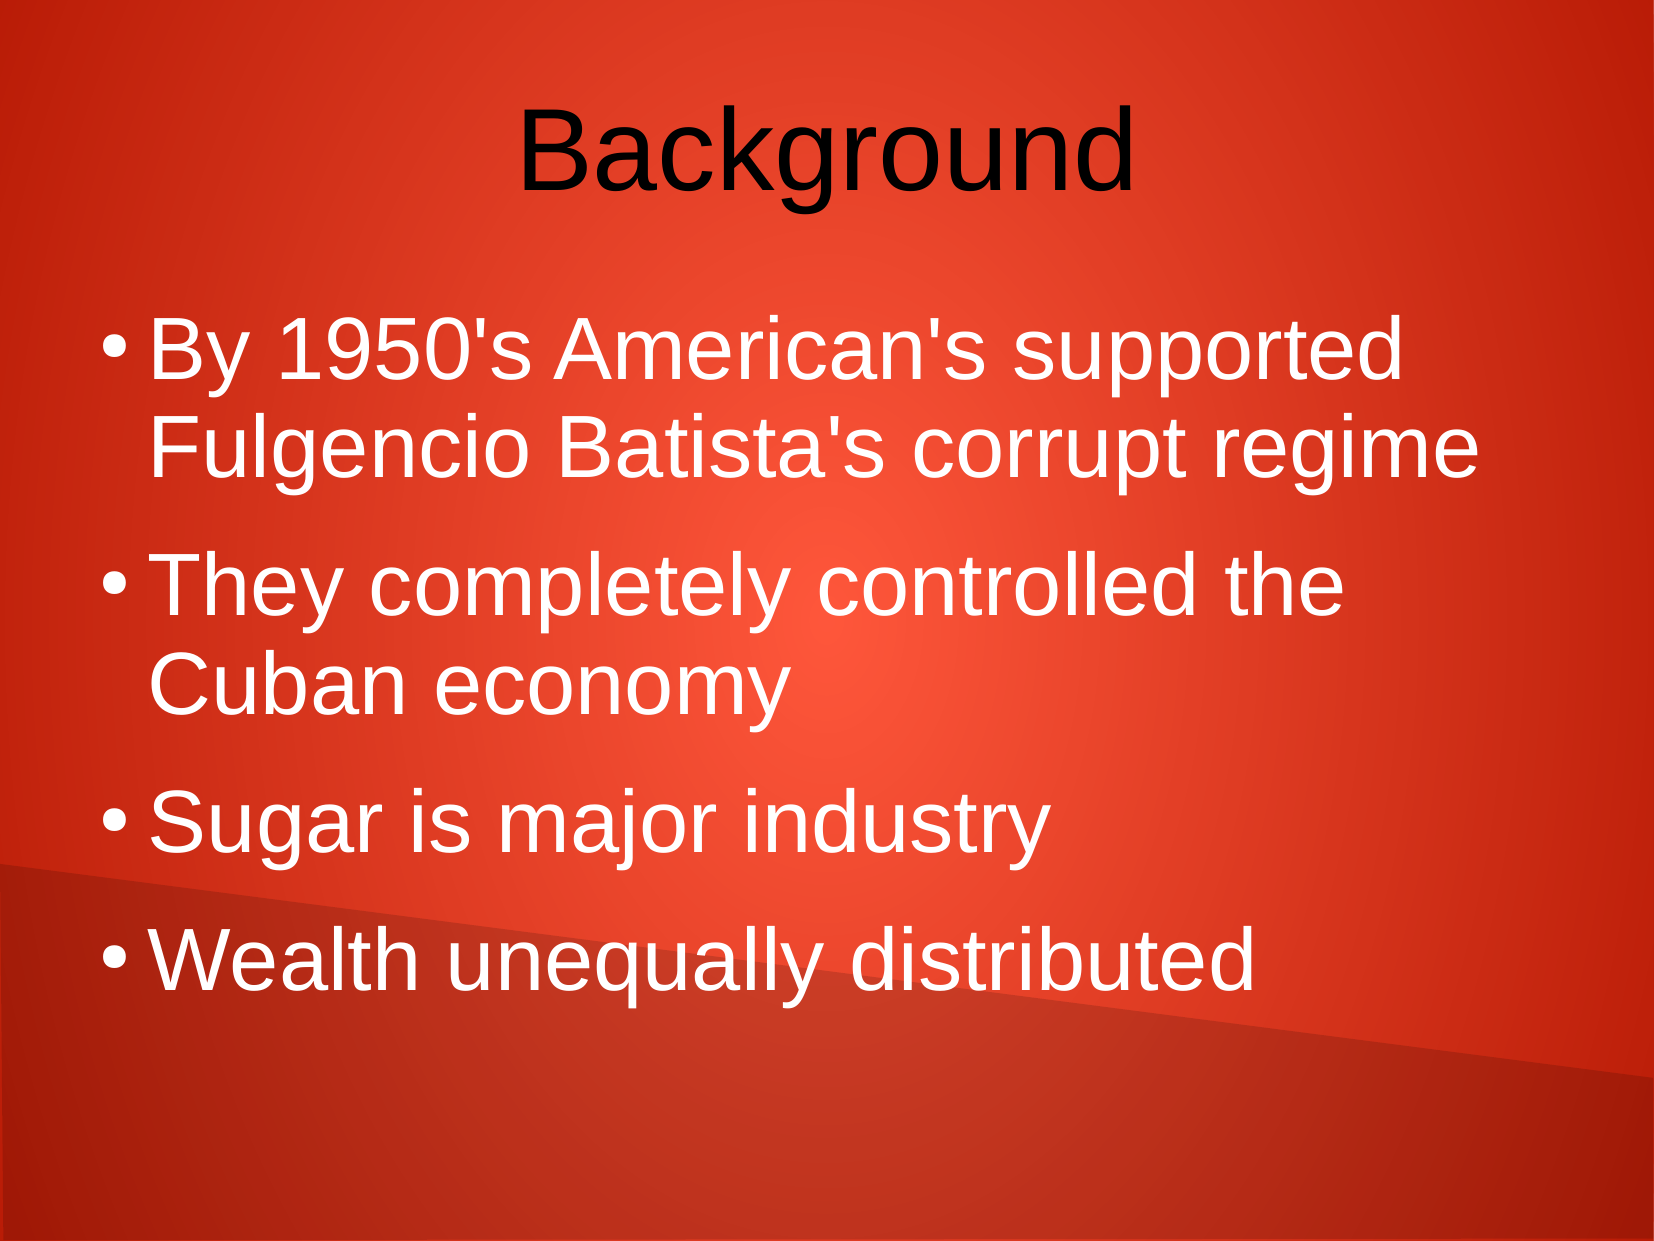

# Background
By 1950's American's supported Fulgencio Batista's corrupt regime
They completely controlled the Cuban economy
Sugar is major industry
Wealth unequally distributed